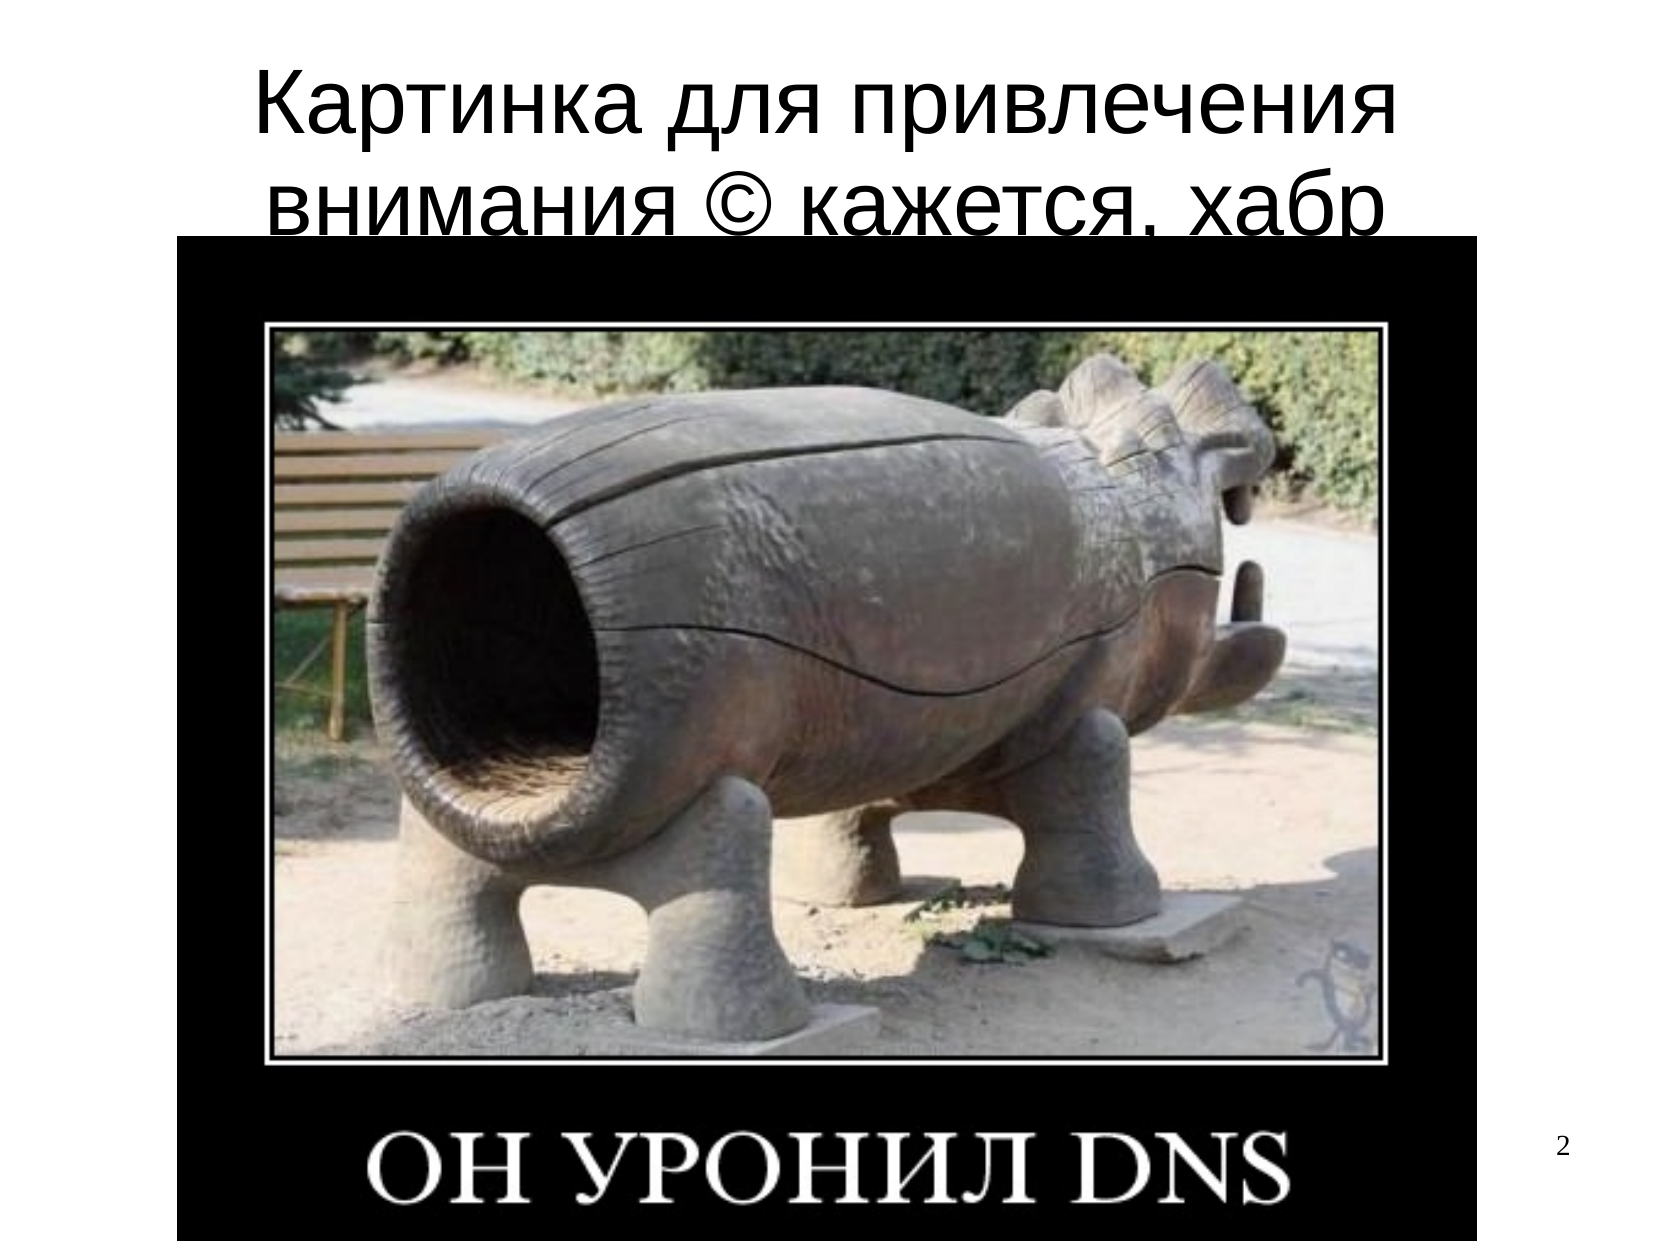

# Картинка для привлечения внимания © кажется, хабр
2